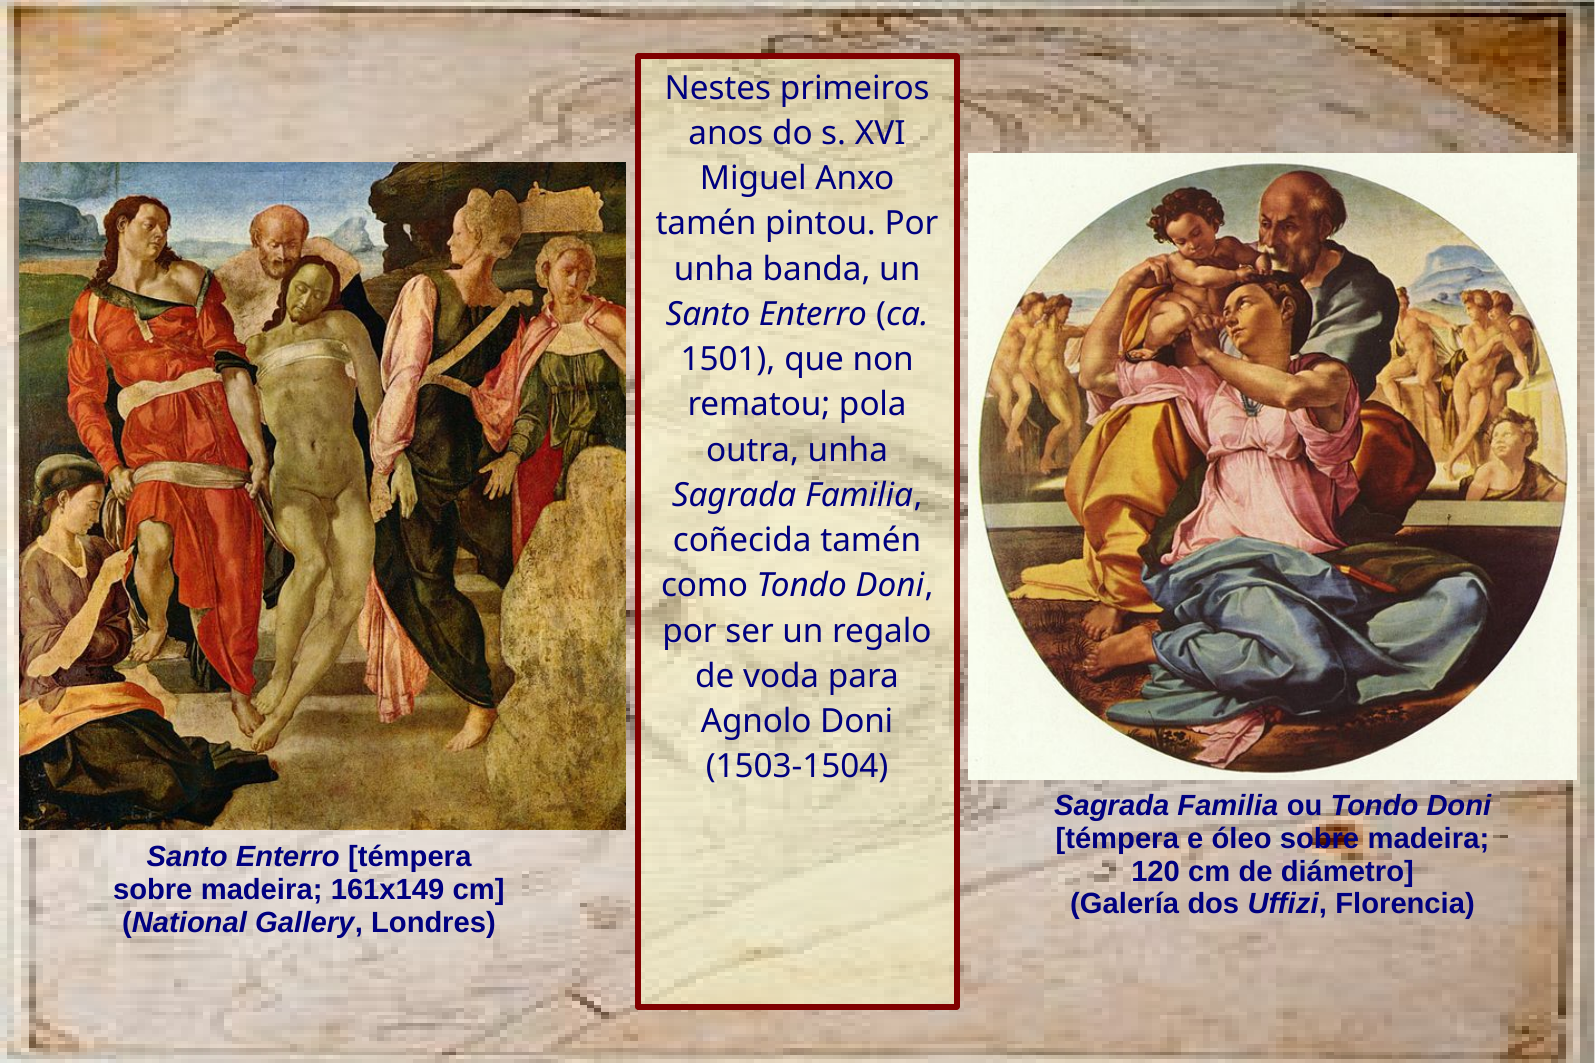

Nestes primeiros anos do s. XVI Miguel Anxo tamén pintou. Por unha banda, un Santo Enterro (ca. 1501), que non rematou; pola outra, unha Sagrada Familia, coñecida tamén como Tondo Doni, por ser un regalo de voda para Agnolo Doni (1503-1504)
Sagrada Familia ou Tondo Doni
[témpera e óleo sobre madeira;
120 cm de diámetro]
(Galería dos Uffizi, Florencia)
Santo Enterro [témpera
sobre madeira; 161x149 cm]
(National Gallery, Londres)